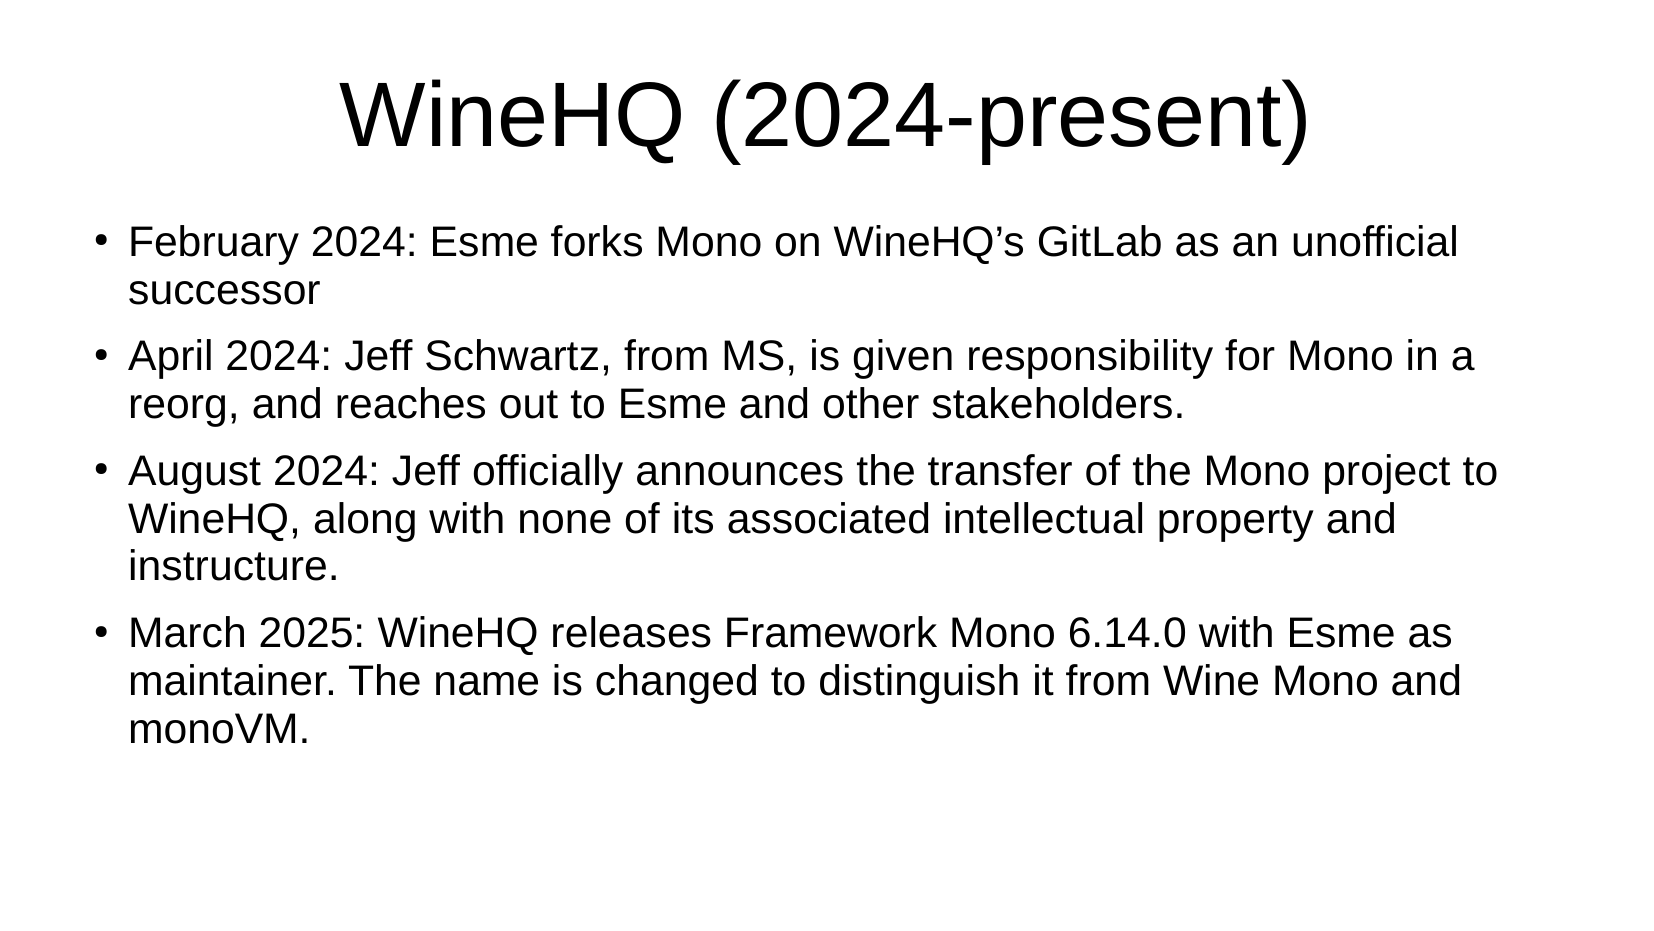

# WineHQ (2024-present)
February 2024: Esme forks Mono on WineHQ’s GitLab as an unofficial successor
April 2024: Jeff Schwartz, from MS, is given responsibility for Mono in a reorg, and reaches out to Esme and other stakeholders.
August 2024: Jeff officially announces the transfer of the Mono project to WineHQ, along with none of its associated intellectual property and instructure.
March 2025: WineHQ releases Framework Mono 6.14.0 with Esme as maintainer. The name is changed to distinguish it from Wine Mono and monoVM.